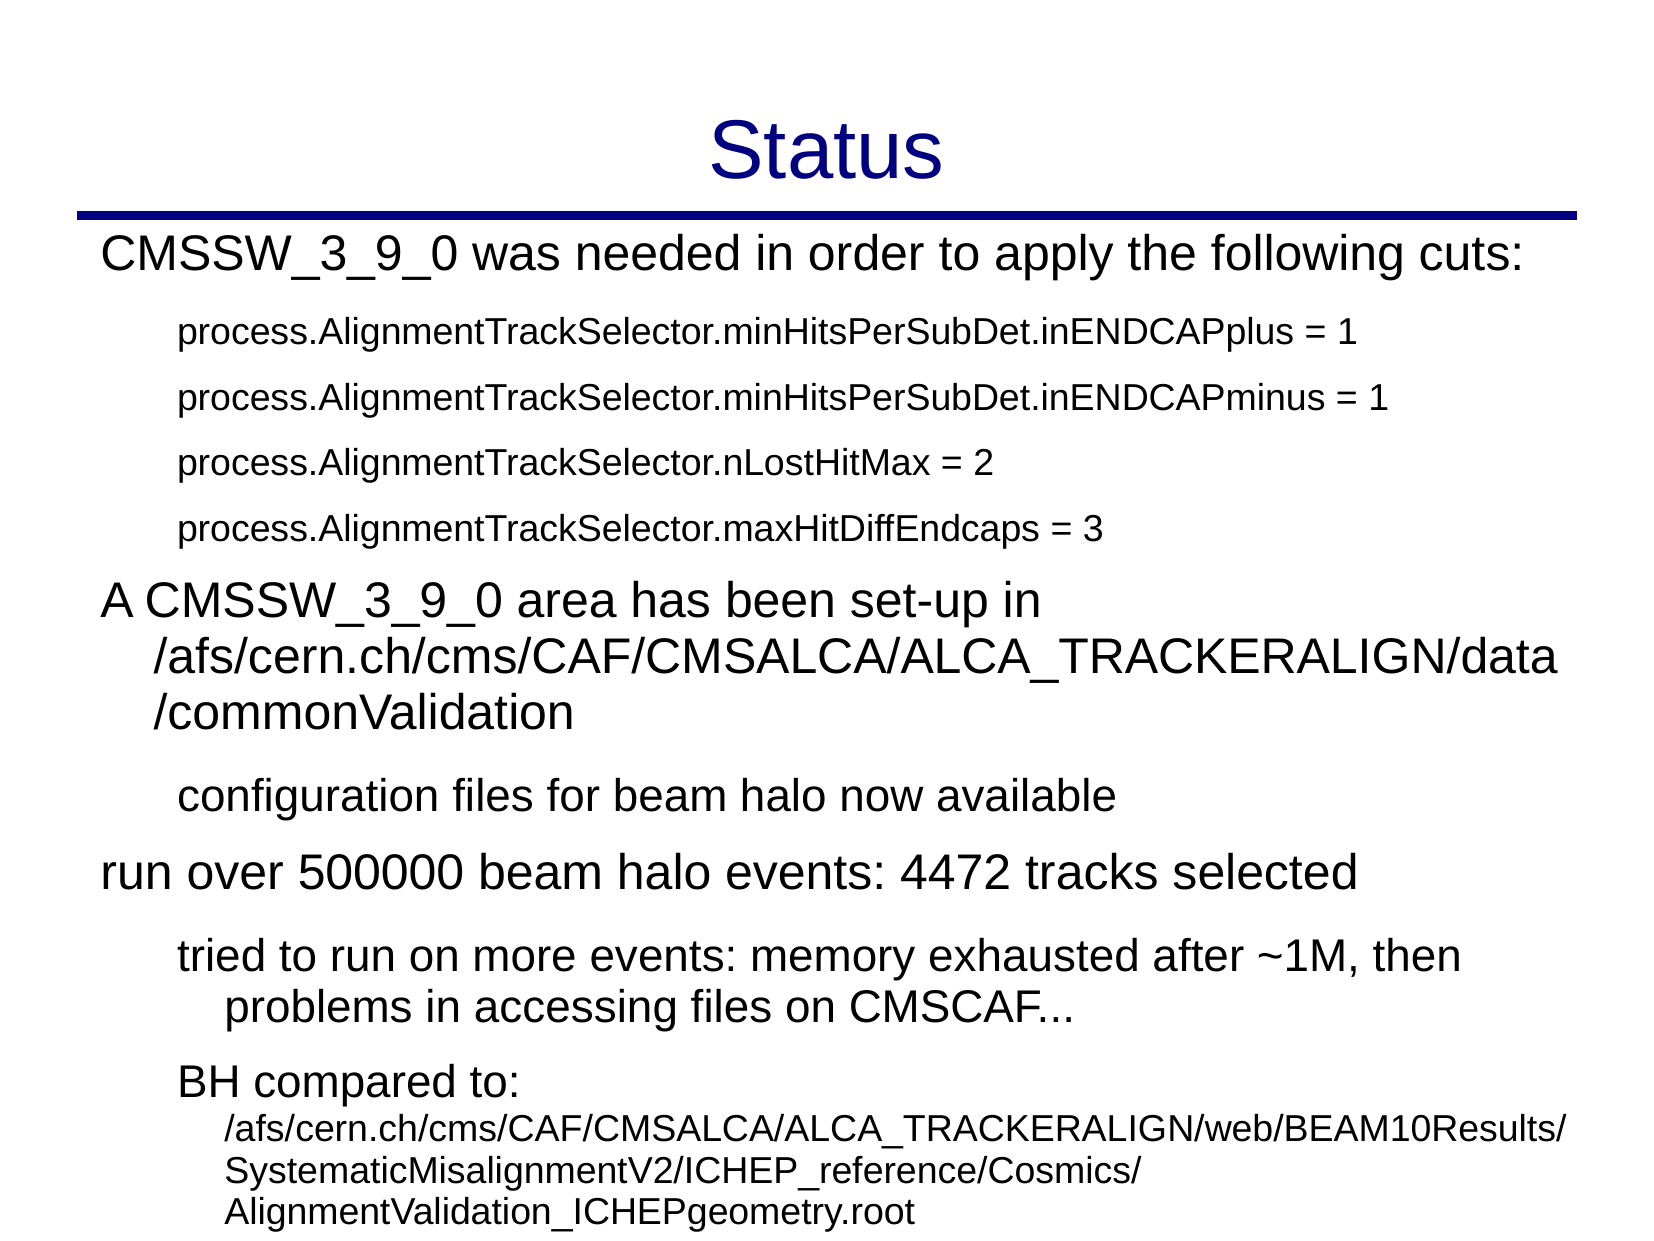

# Status
CMSSW_3_9_0 was needed in order to apply the following cuts:
process.AlignmentTrackSelector.minHitsPerSubDet.inENDCAPplus = 1
process.AlignmentTrackSelector.minHitsPerSubDet.inENDCAPminus = 1
process.AlignmentTrackSelector.nLostHitMax = 2
process.AlignmentTrackSelector.maxHitDiffEndcaps = 3
A CMSSW_3_9_0 area has been set-up in /afs/cern.ch/cms/CAF/CMSALCA/ALCA_TRACKERALIGN/data/commonValidation
configuration files for beam halo now available
run over 500000 beam halo events: 4472 tracks selected
tried to run on more events: memory exhausted after ~1M, then problems in accessing files on CMSCAF...
BH compared to: /afs/cern.ch/cms/CAF/CMSALCA/ALCA_TRACKERALIGN/web/BEAM10Results/SystematicMisalignmentV2/ICHEP_reference/Cosmics/AlignmentValidation_ICHEPgeometry.root